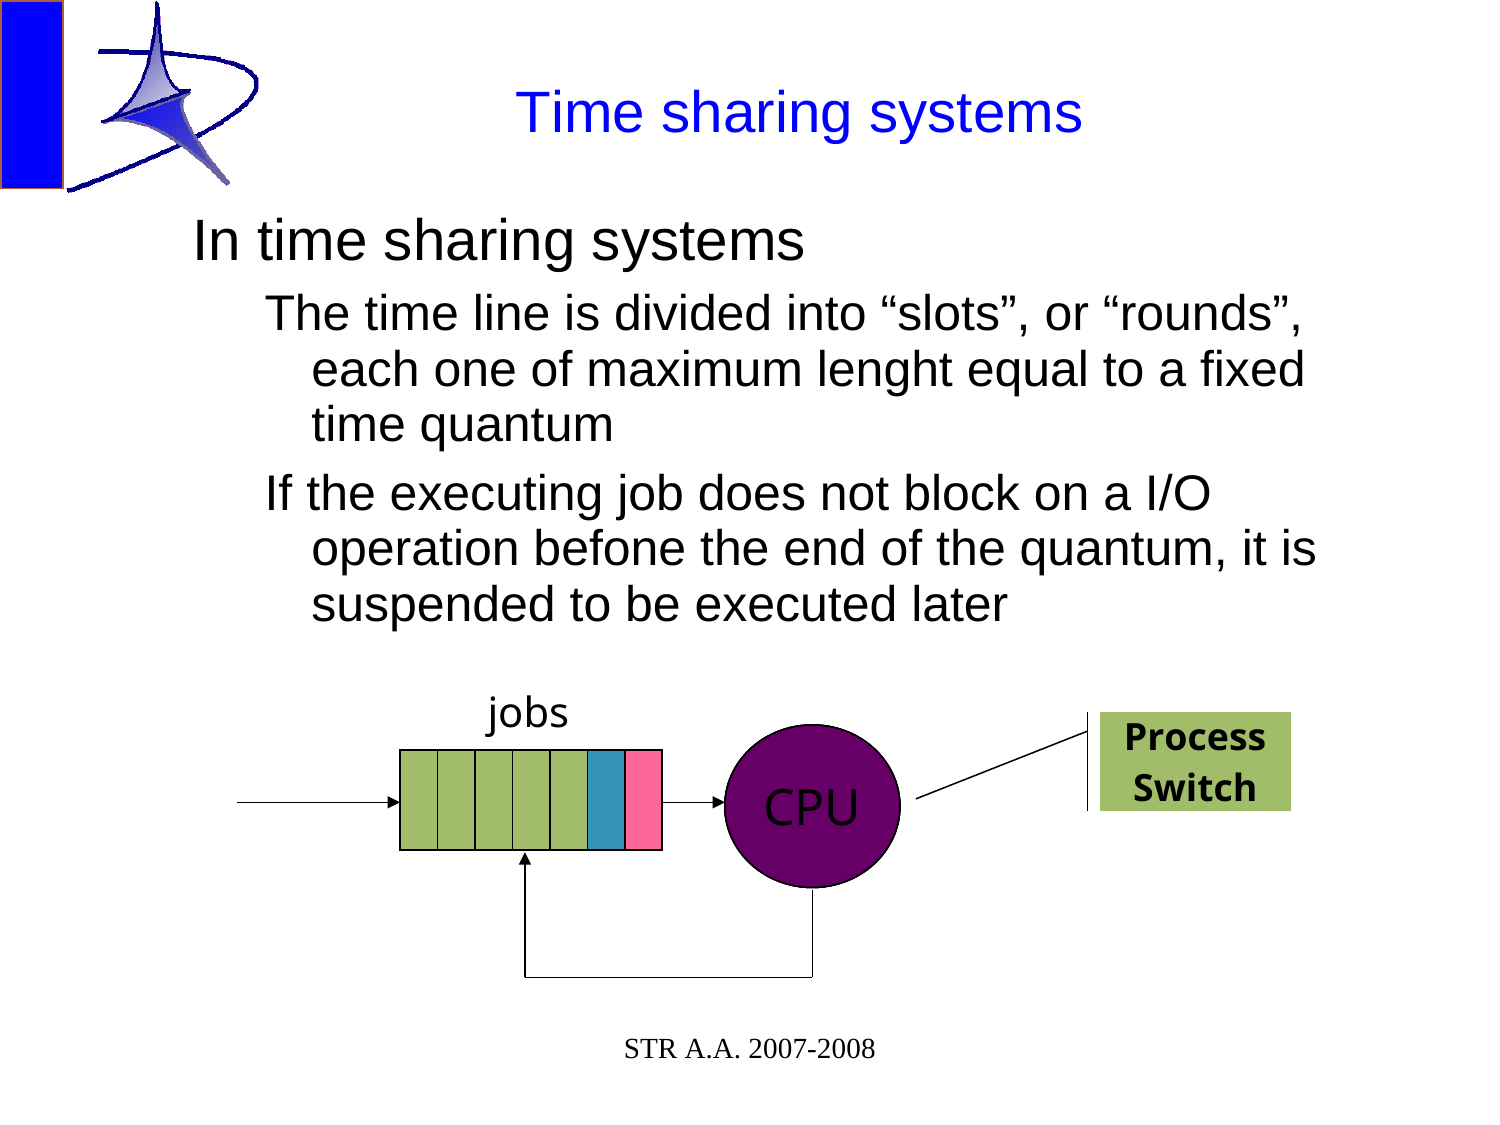

# Time sharing systems
In time sharing systems
The time line is divided into “slots”, or “rounds”, each one of maximum lenght equal to a fixed time quantum
If the executing job does not block on a I/O operation befone the end of the quantum, it is suspended to be executed later
jobs
Process
Switch
CPU
CPU
CPU
CPU
STR A.A. 2007-2008